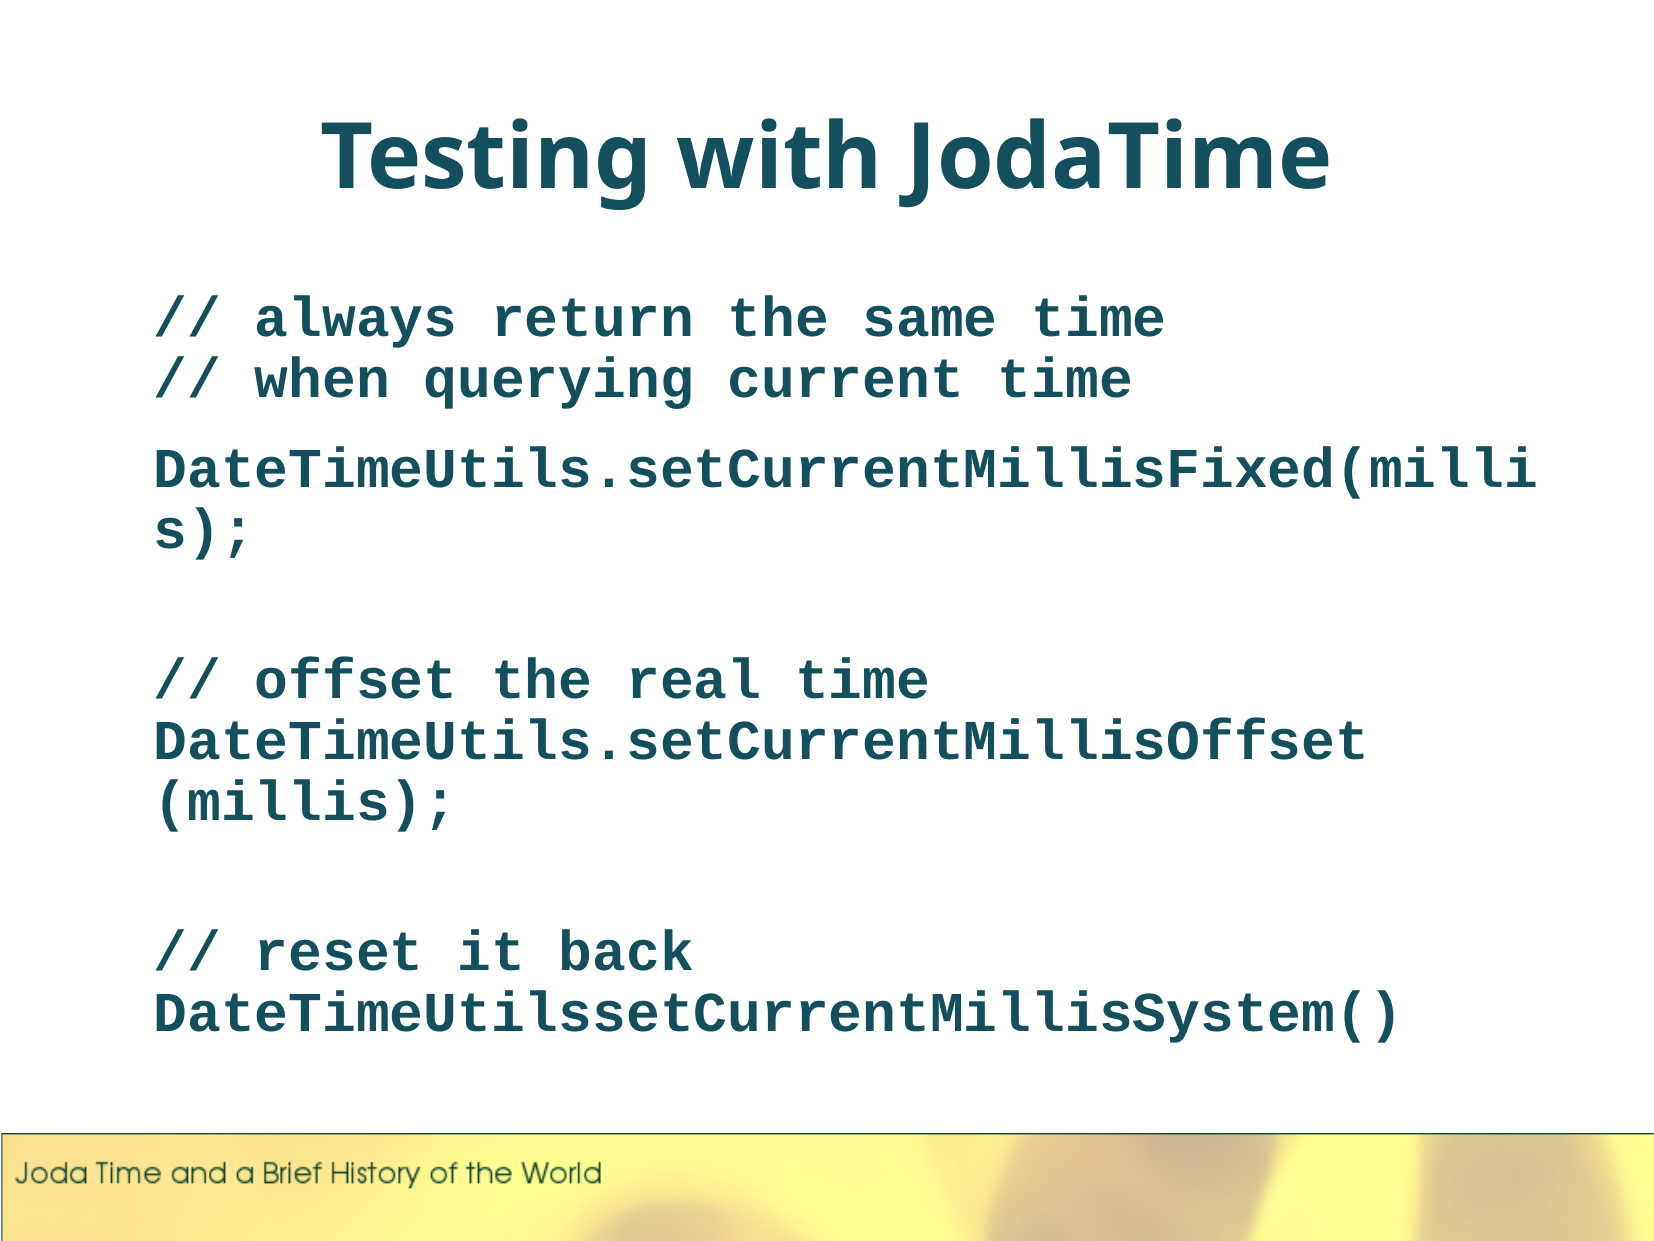

# Testing with JodaTime
// always return the same time
// when querying current time
DateTimeUtils.setCurrentMillisFixed(millis);
// offset the real time
DateTimeUtils.setCurrentMillisOffset (millis);
// reset it back
DateTimeUtilssetCurrentMillisSystem()